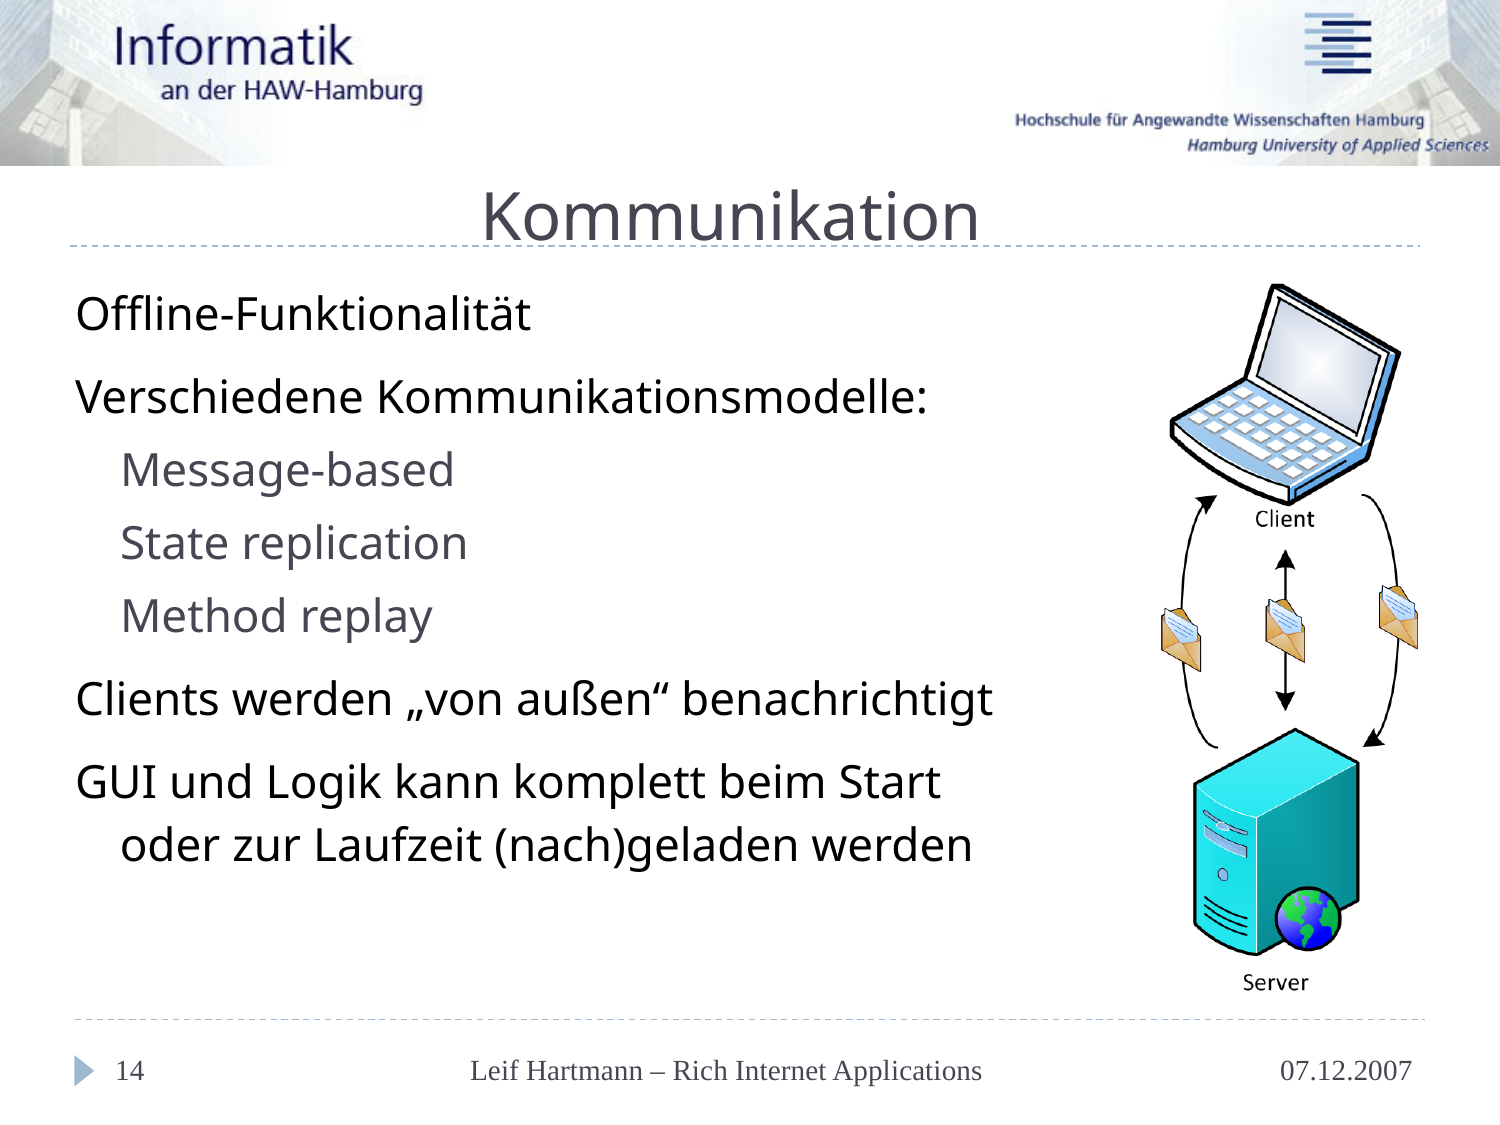

# Kommunikation
Offline-Funktionalität
Verschiedene Kommunikationsmodelle:
Message-based
State replication
Method replay
Clients werden „von außen“ benachrichtigt
GUI und Logik kann komplett beim Start oder zur Laufzeit (nach)geladen werden
14
07.12.2007
Leif Hartmann - Rich Internet Applications